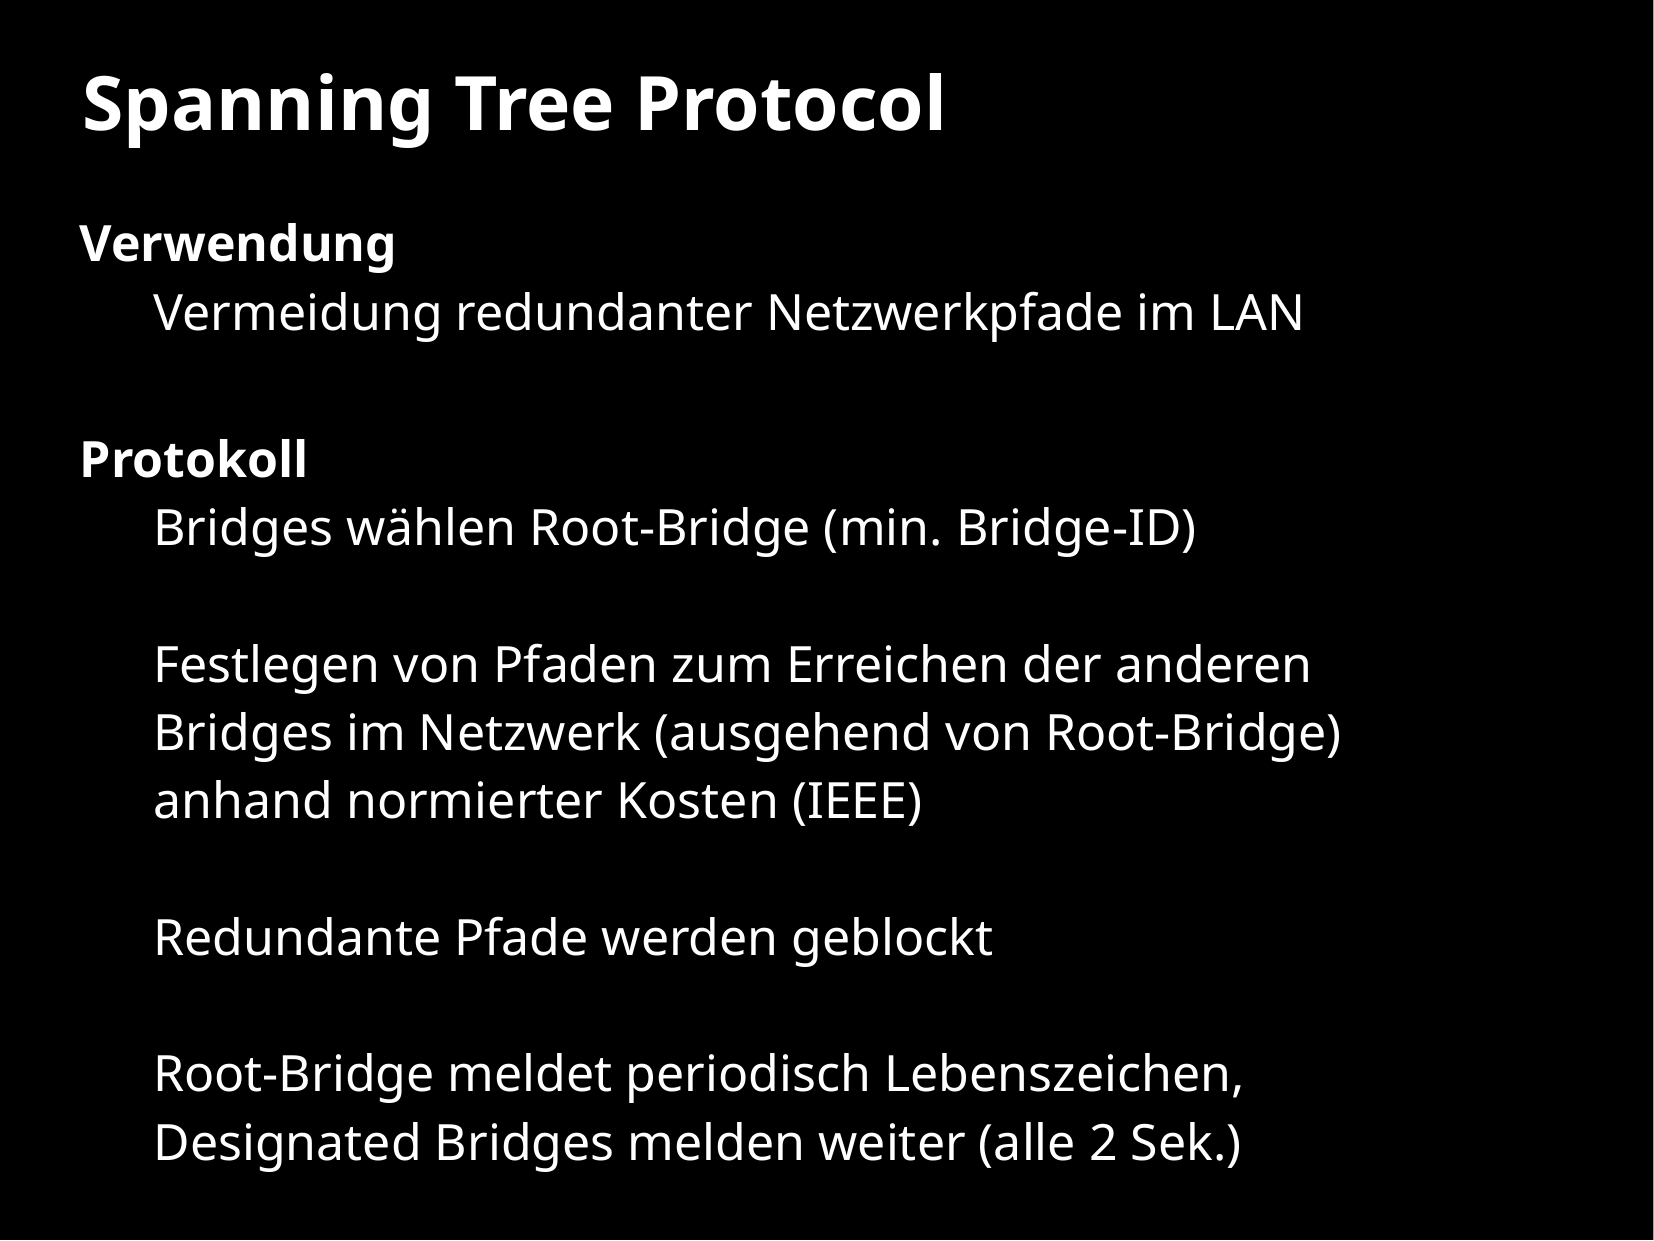

# Spanning Tree Protocol
Verwendung
	Vermeidung redundanter Netzwerkpfade im LAN
Protokoll
	Bridges wählen Root-Bridge (min. Bridge-ID)
	Festlegen von Pfaden zum Erreichen der anderen
	Bridges im Netzwerk (ausgehend von Root-Bridge)
	anhand normierter Kosten (IEEE)
	Redundante Pfade werden geblockt
	Root-Bridge meldet periodisch Lebenszeichen,
	Designated Bridges melden weiter (alle 2 Sek.)
	bleibt Meldung aus, muss Netz neu organisiert werden